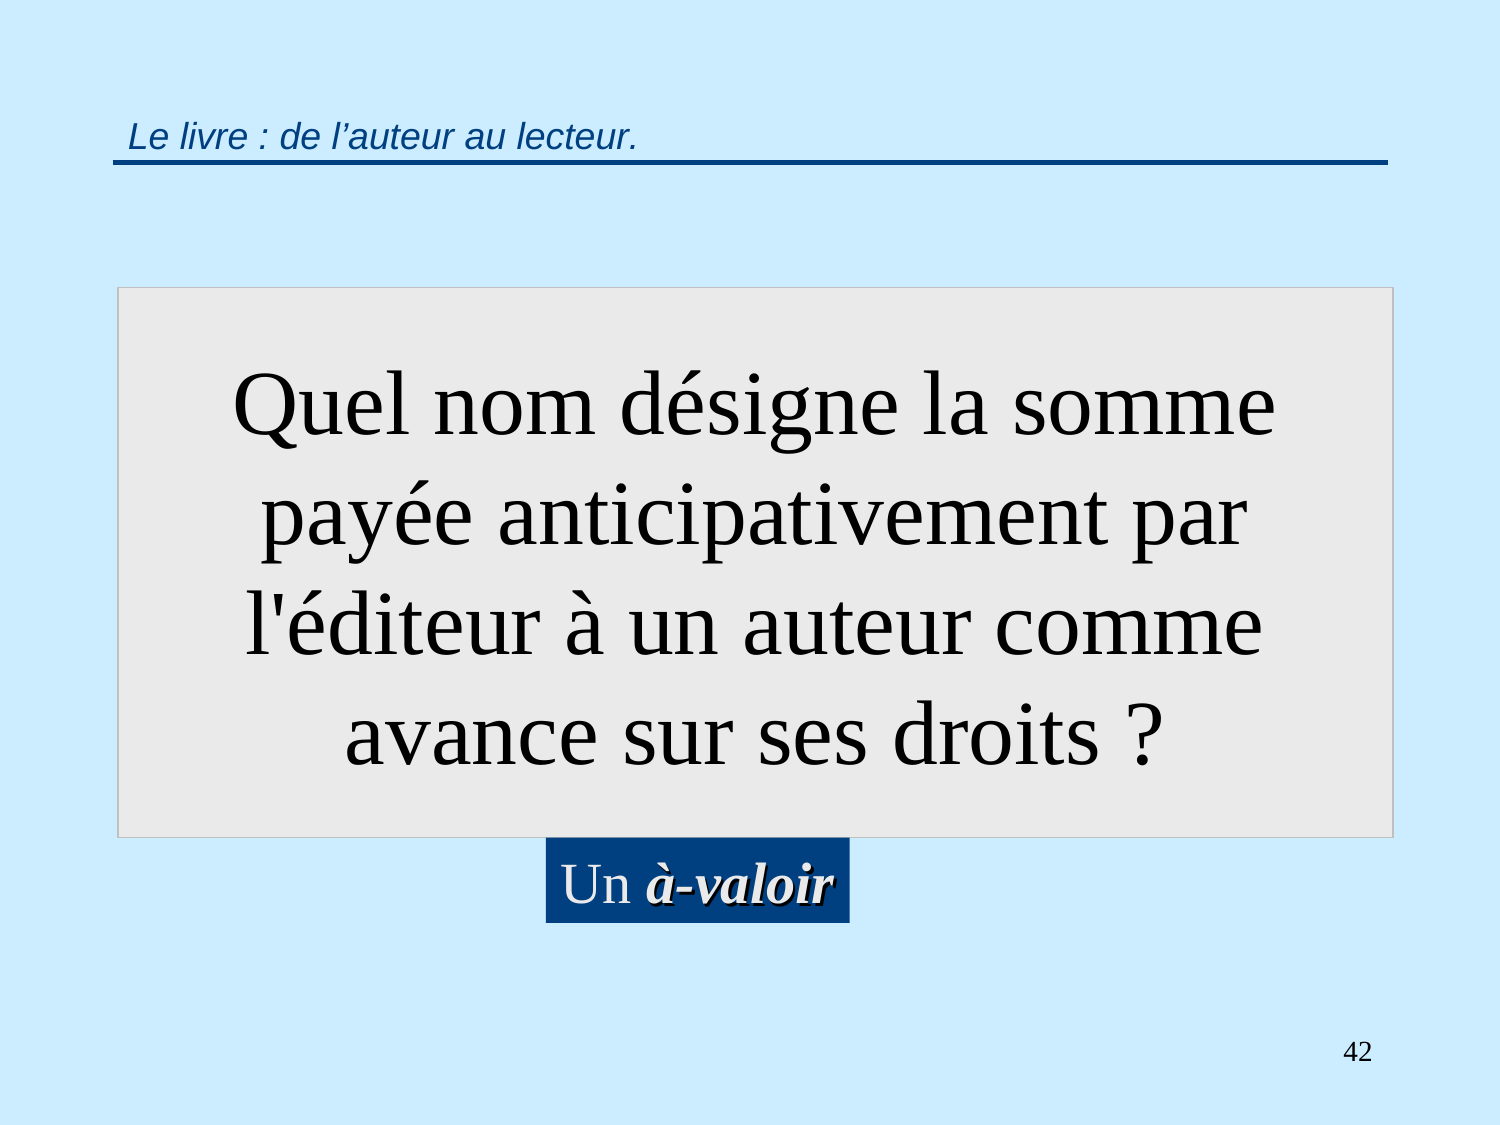

Le livre : de l’auteur au lecteur.
# Quel nom désigne la somme payée anticipativement par l'éditeur à un auteur comme avance sur ses droits ?
Un à-valoir
42